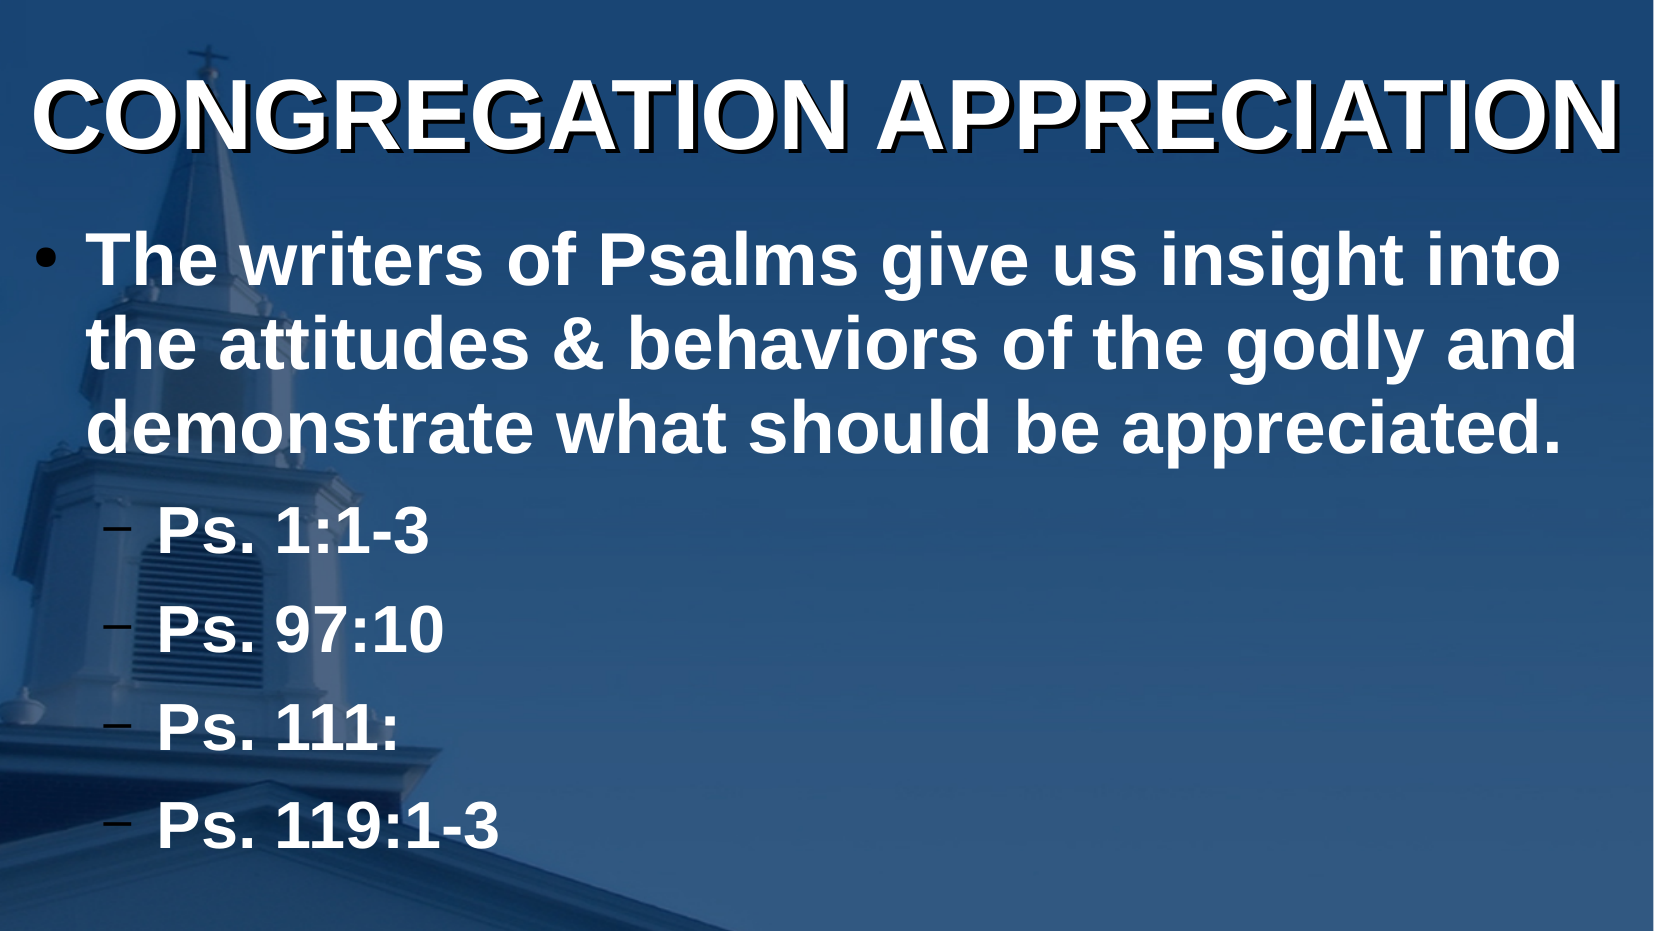

# CONGREGATION APPRECIATION
The writers of Psalms give us insight into the attitudes & behaviors of the godly and demonstrate what should be appreciated.
Ps. 1:1-3
Ps. 97:10
Ps. 111:
Ps. 119:1-3